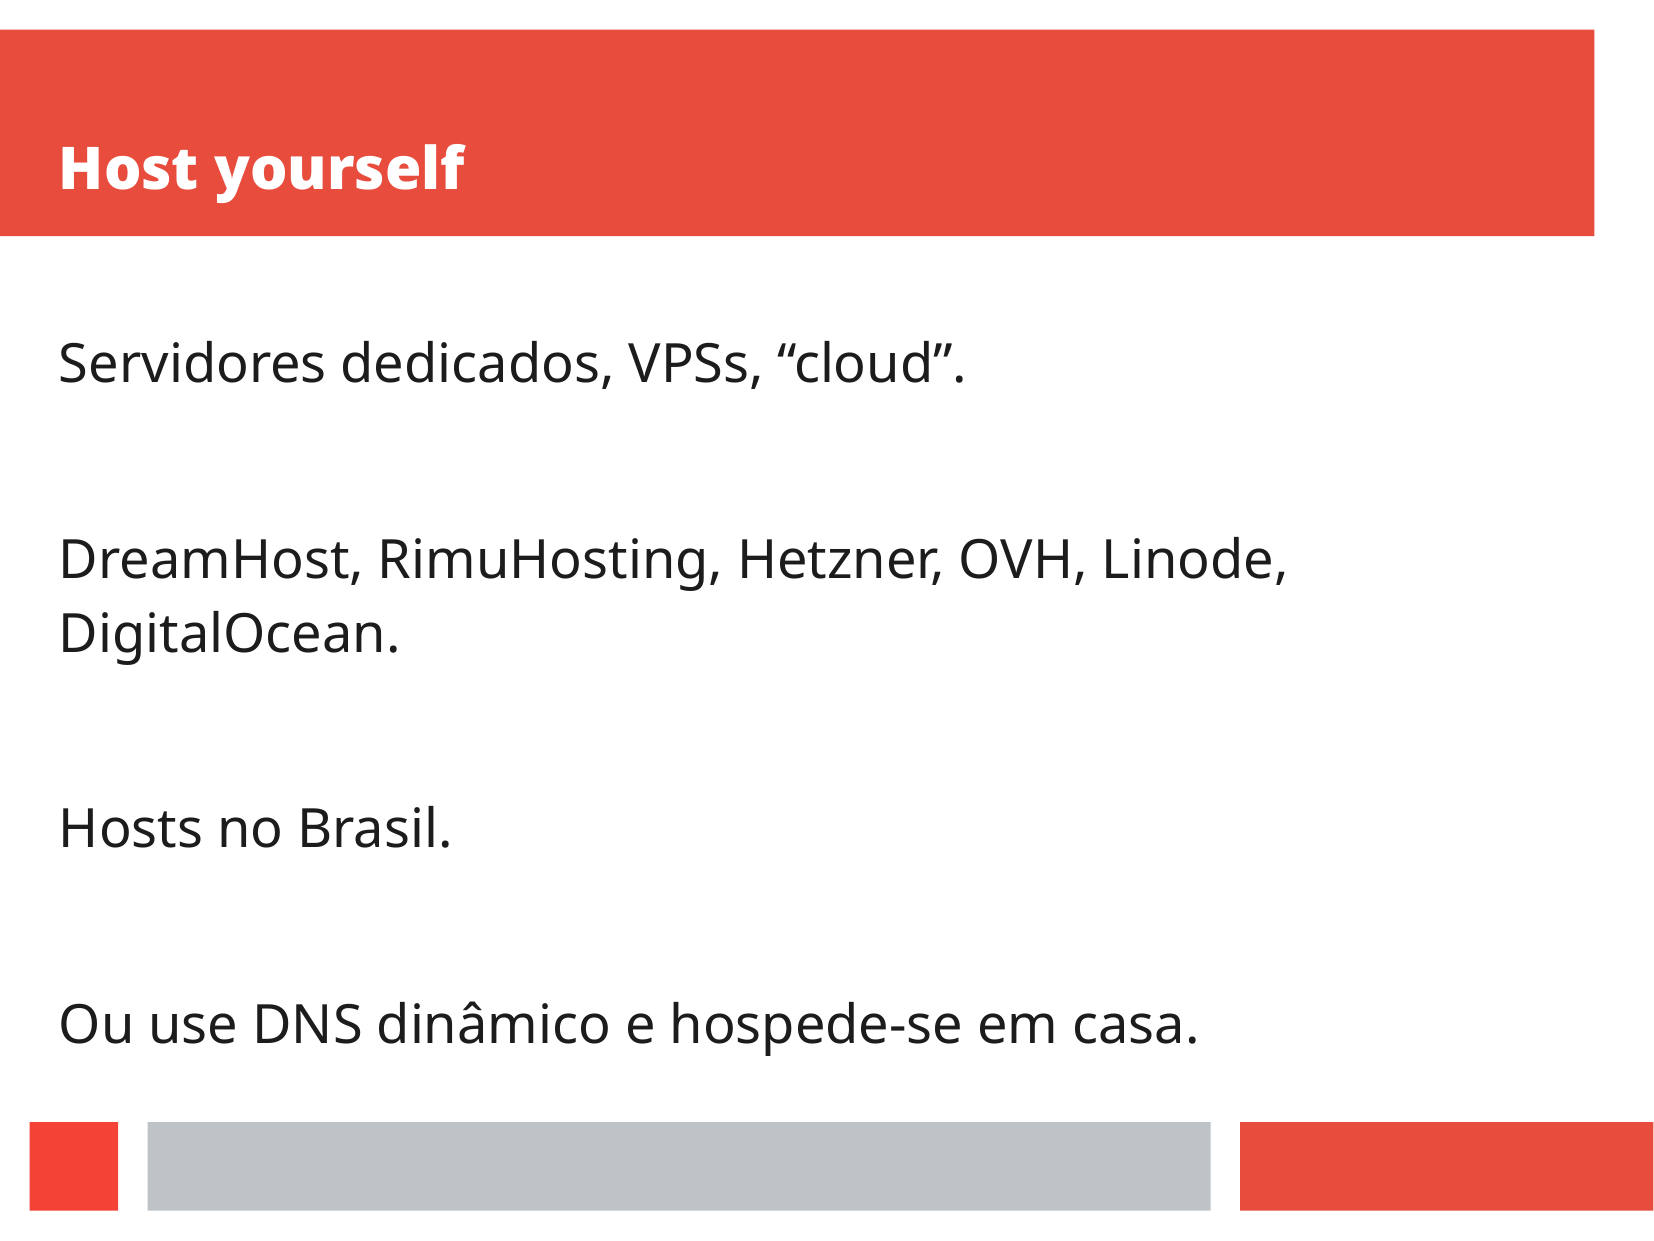

# Host yourself
Servidores dedicados, VPSs, “cloud”.
DreamHost, RimuHosting, Hetzner, OVH, Linode, DigitalOcean.
Hosts no Brasil.
Ou use DNS dinâmico e hospede-se em casa.